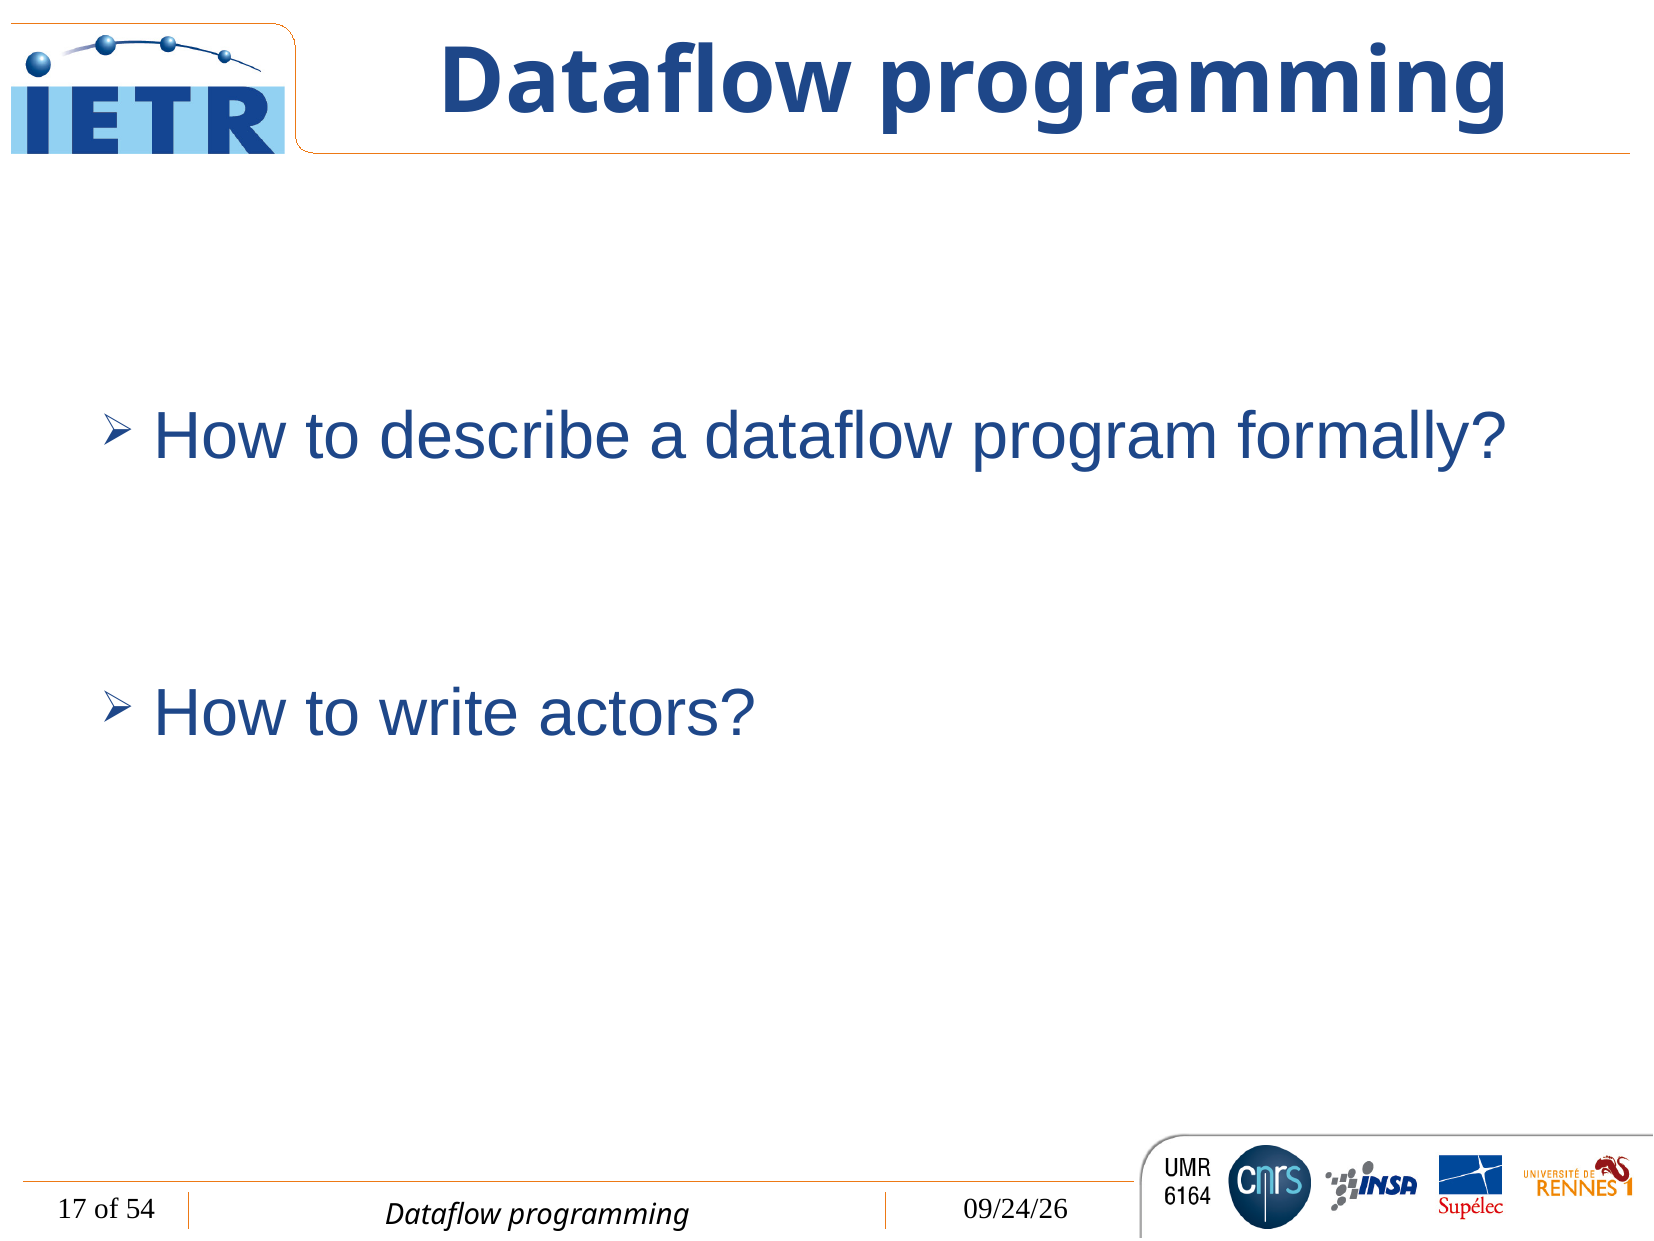

# Dataflow programming
How to describe a dataflow program formally?
How to write actors?
17
Dataflow programming